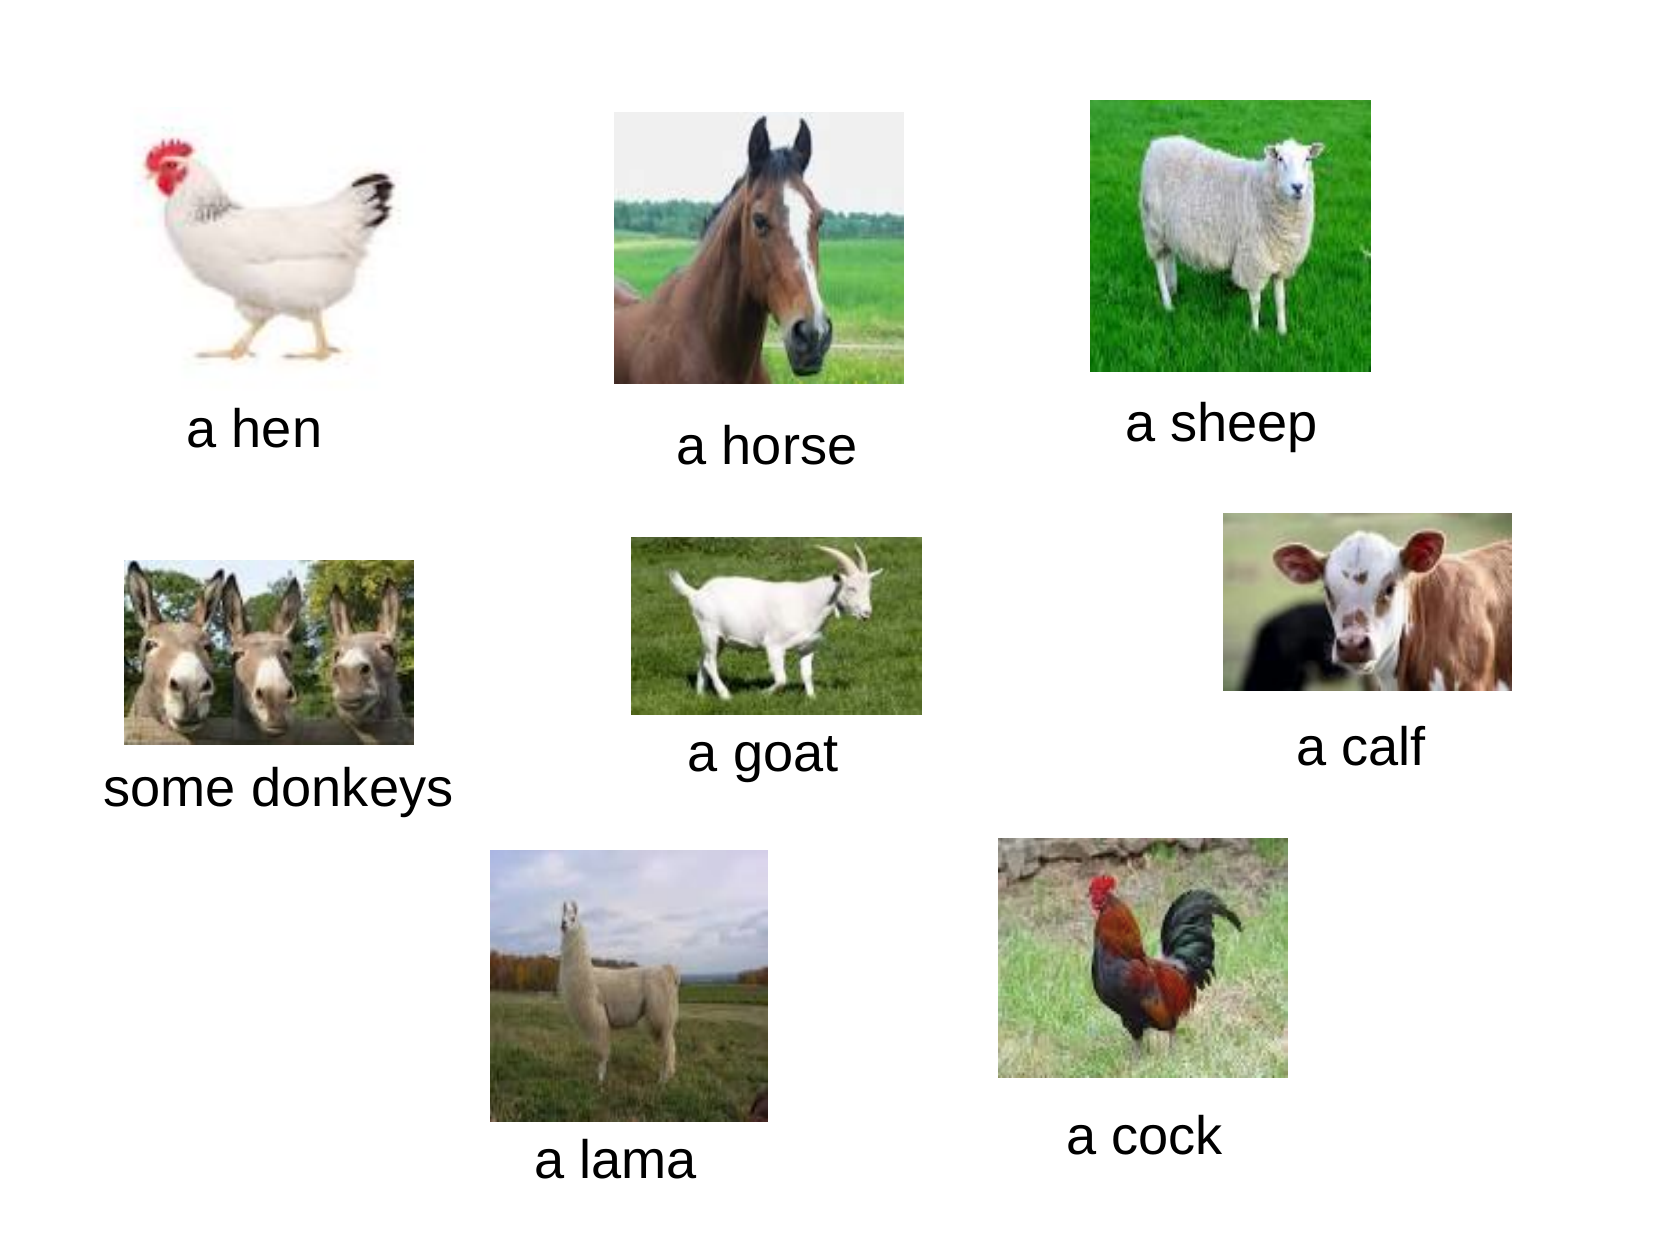

a sheep
 a hen
 a horse
a calf
a goat
some donkeys
a cock
a lama